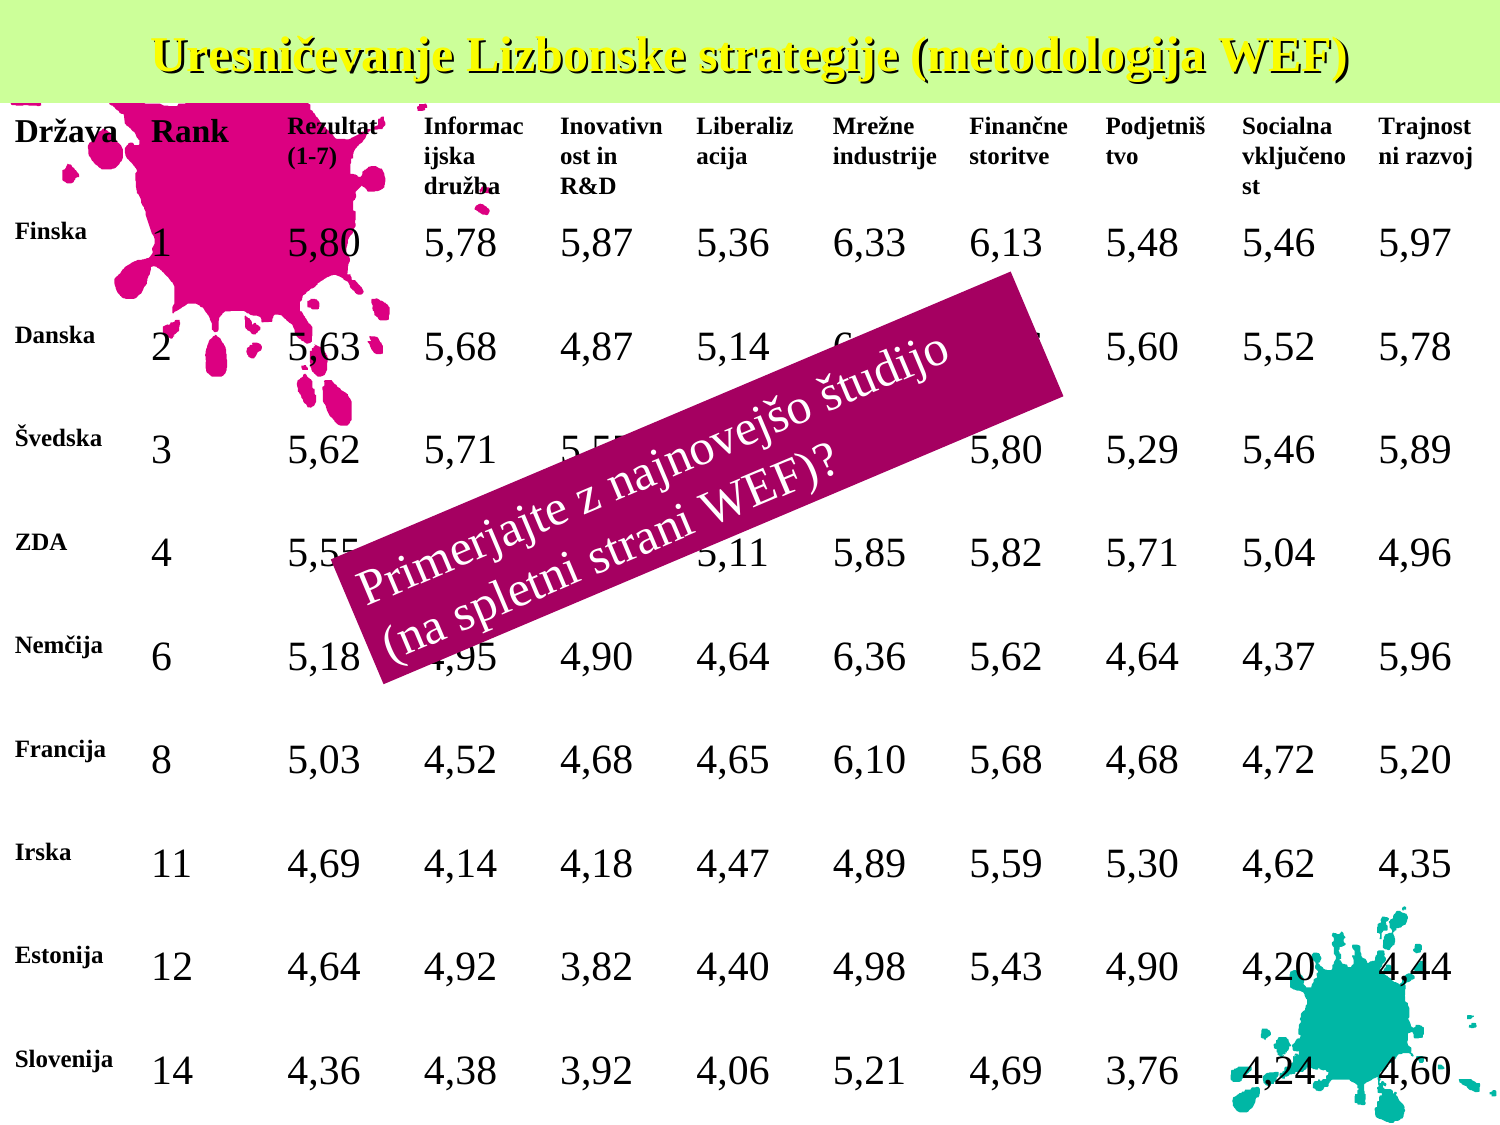

# Uresničevanje Lizbonske strategije (metodologija WEF)
| Država | Rank | Rezultat (1-7) | Informacijska družba | Inovativnost in R&D | Liberalizacija | Mrežne industrije | Finančne storitve | Podjetništvo | Socialna vključenost | Trajnostni razvoj |
| --- | --- | --- | --- | --- | --- | --- | --- | --- | --- | --- |
| Finska | 1 | 5,80 | 5,78 | 5,87 | 5,36 | 6,33 | 6,13 | 5,48 | 5,46 | 5,97 |
| Danska | 2 | 5,63 | 5,68 | 4,87 | 5,14 | 6,51 | 5,96 | 5,60 | 5,52 | 5,78 |
| Švedska | 3 | 5,62 | 5,71 | 5,57 | 4,91 | 6,37 | 5,80 | 5,29 | 5,46 | 5,89 |
| ZDA | 4 | 5,55 | 5,86 | 6,08 | 5,11 | 5,85 | 5,82 | 5,71 | 5,04 | 4,96 |
| Nemčija | 6 | 5,18 | 4,95 | 4,90 | 4,64 | 6,36 | 5,62 | 4,64 | 4,37 | 5,96 |
| Francija | 8 | 5,03 | 4,52 | 4,68 | 4,65 | 6,10 | 5,68 | 4,68 | 4,72 | 5,20 |
| Irska | 11 | 4,69 | 4,14 | 4,18 | 4,47 | 4,89 | 5,59 | 5,30 | 4,62 | 4,35 |
| Estonija | 12 | 4,64 | 4,92 | 3,82 | 4,40 | 4,98 | 5,43 | 4,90 | 4,20 | 4,44 |
| Slovenija | 14 | 4,36 | 4,38 | 3,92 | 4,06 | 5,21 | 4,69 | 3,76 | 4,24 | 4,60 |
Primerjajte z najnovejšo študijo (na spletni strani WEF)?